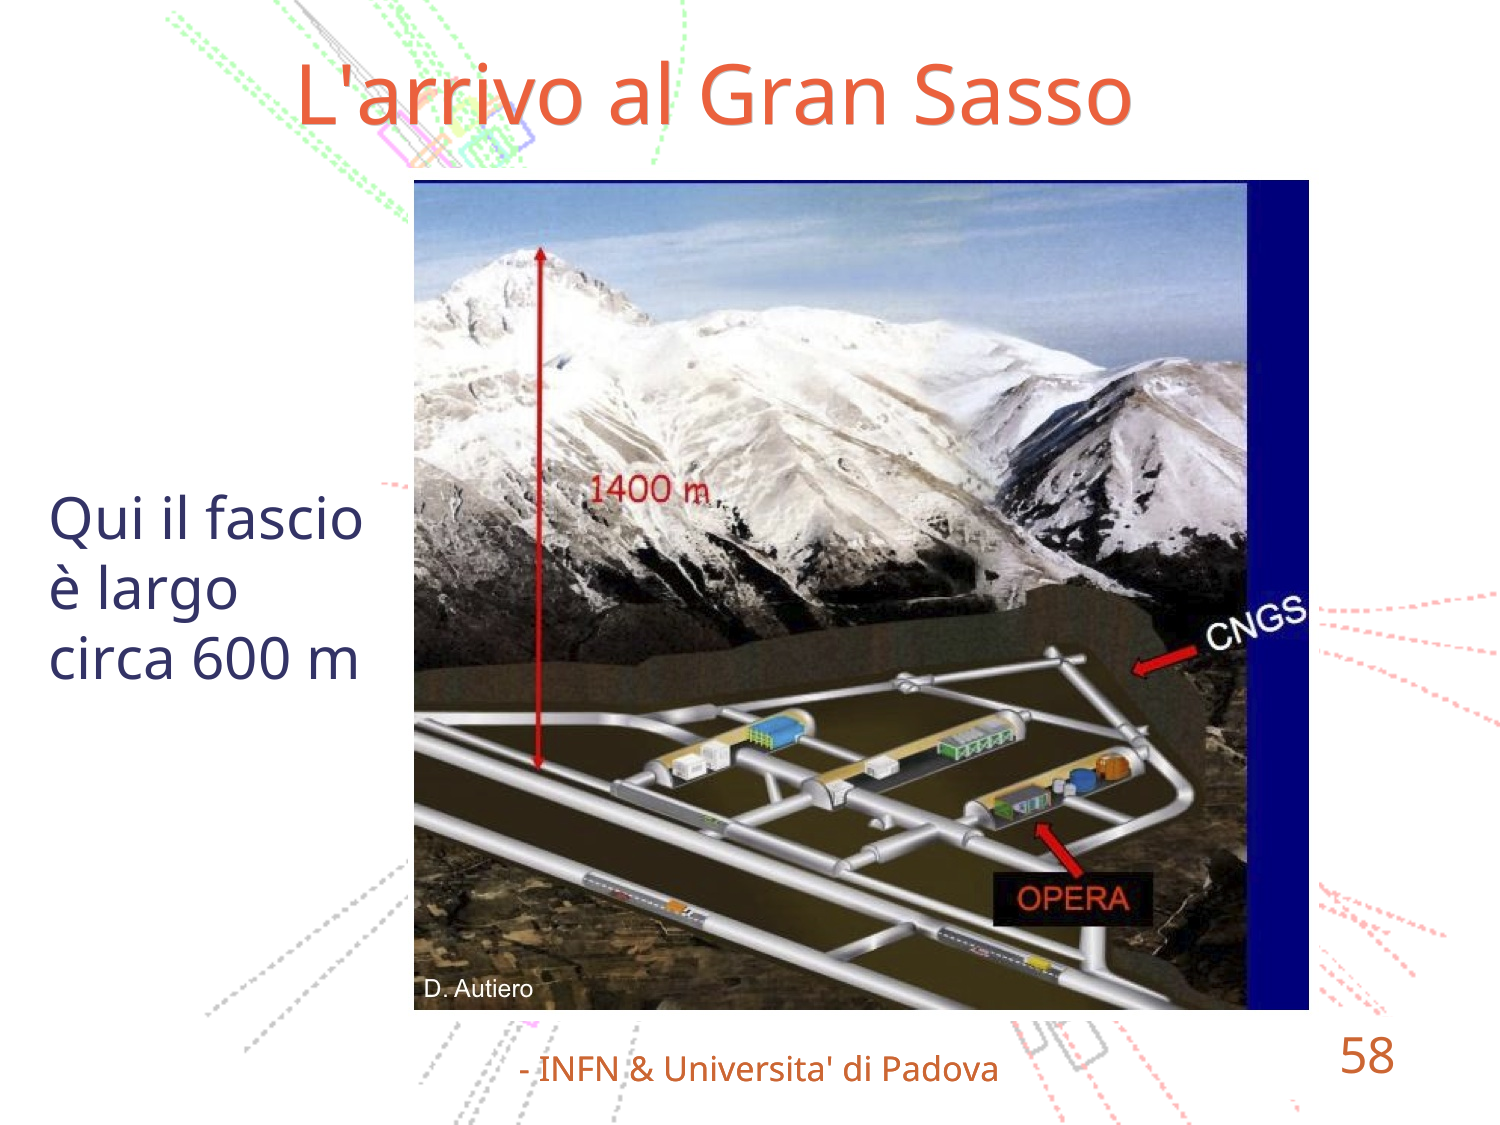

L'arrivo al Gran Sasso
Qui il fascio
è largo
circa 600 m
58